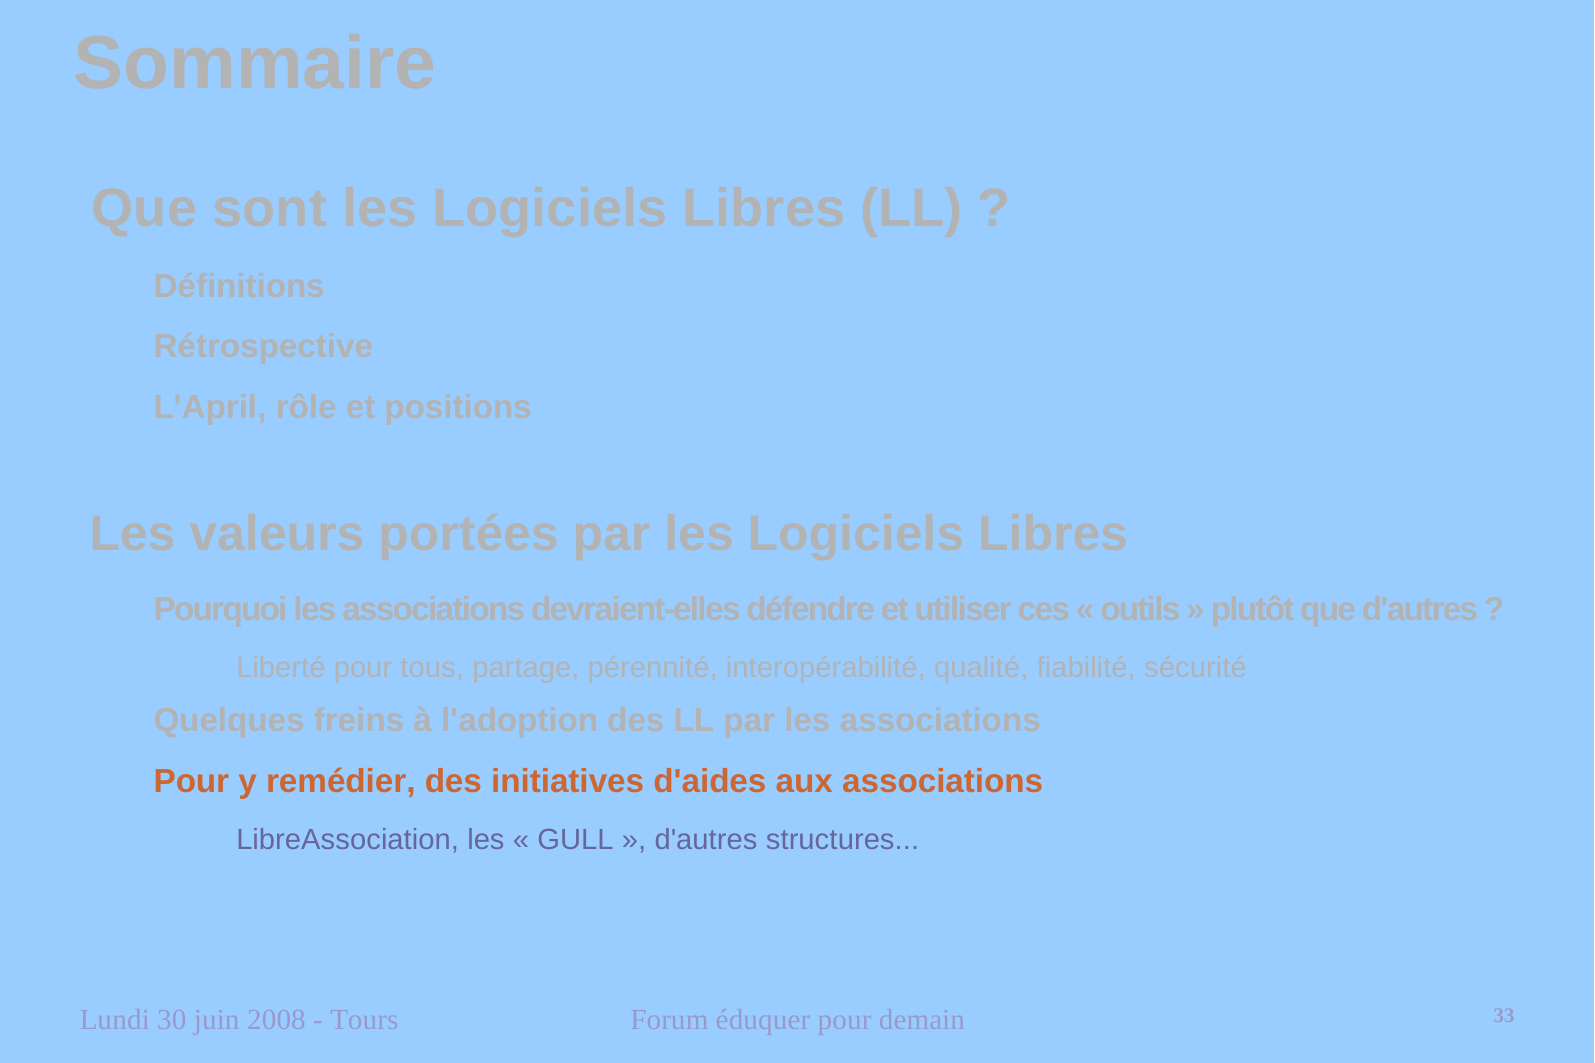

# Sommaire
 Que sont les Logiciels Libres (LL) ?
Définitions
Rétrospective
L'April, rôle et positions
 Les valeurs portées par les Logiciels Libres
Pourquoi les associations devraient-elles défendre et utiliser ces « outils » plutôt que d'autres ?
Liberté pour tous, partage, pérennité, interopérabilité, qualité, fiabilité, sécurité
Quelques freins à l'adoption des LL par les associations
Pour y remédier, des initiatives d'aides aux associations
LibreAssociation, les « GULL », d'autres structures...
33